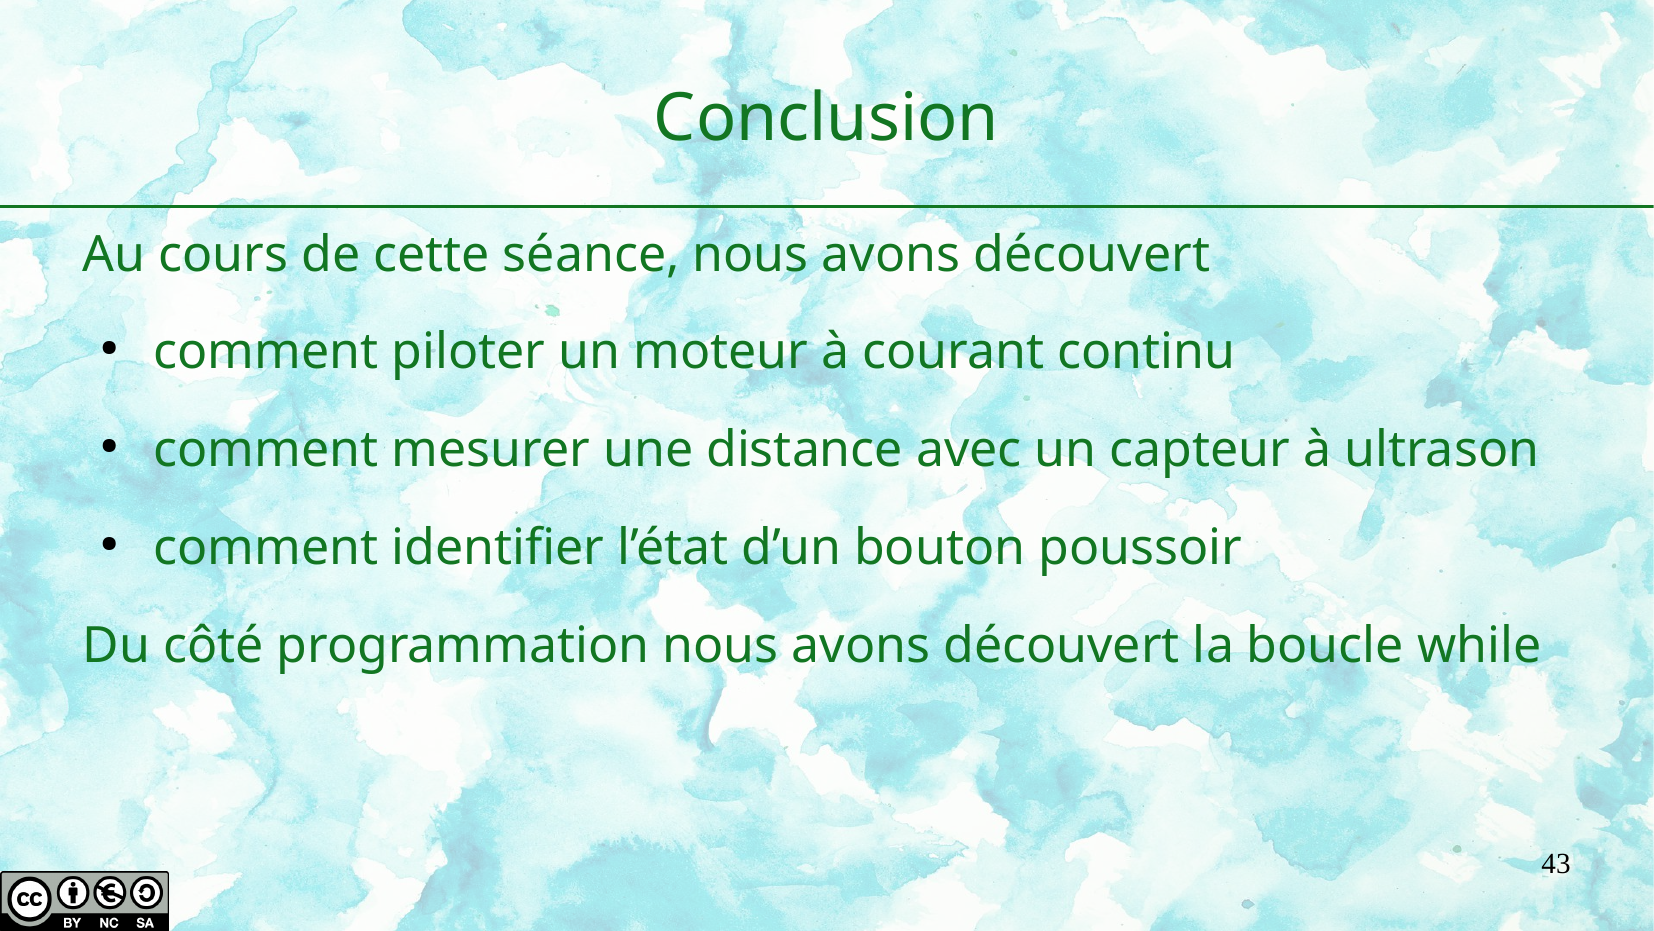

# Conclusion
Au cours de cette séance, nous avons découvert
comment piloter un moteur à courant continu
comment mesurer une distance avec un capteur à ultrason
comment identifier l’état d’un bouton poussoir
Du côté programmation nous avons découvert la boucle while
43